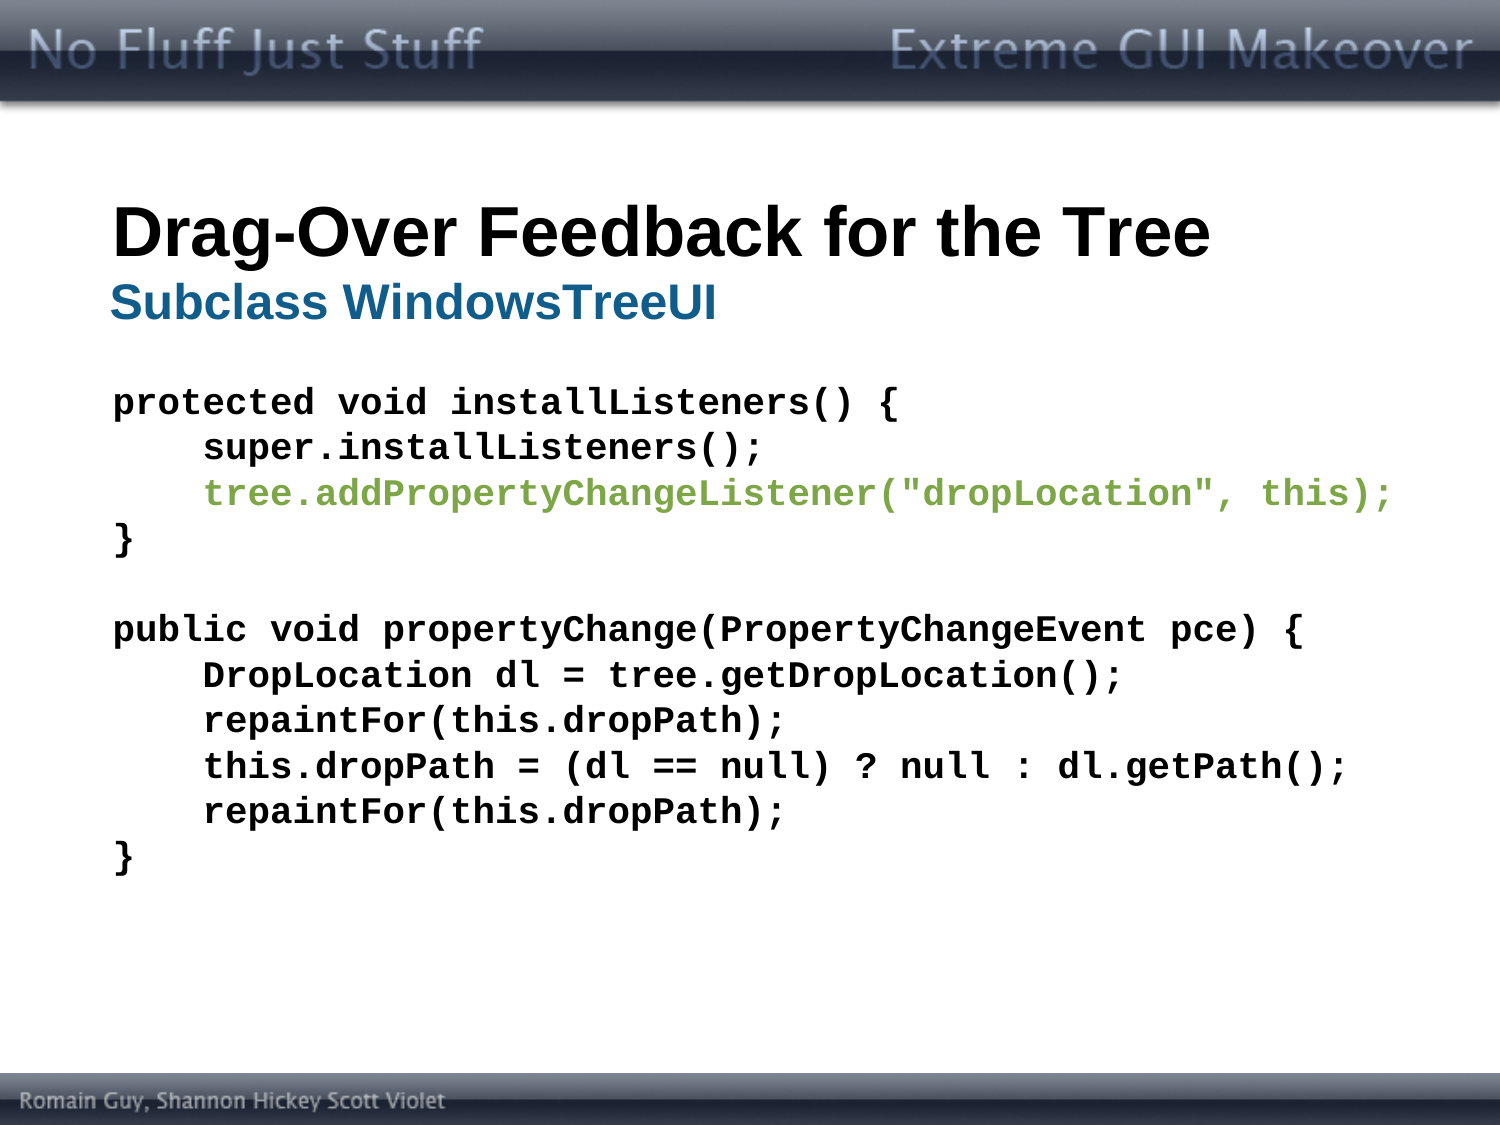

# Drag-Over Feedback for the Tree
Subclass WindowsTreeUI
protected void installListeners() {
 super.installListeners();
 tree.addPropertyChangeListener("dropLocation", this);
}
public void propertyChange(PropertyChangeEvent pce) {
 DropLocation dl = tree.getDropLocation();
 repaintFor(this.dropPath);
 this.dropPath = (dl == null) ? null : dl.getPath();
 repaintFor(this.dropPath);
}